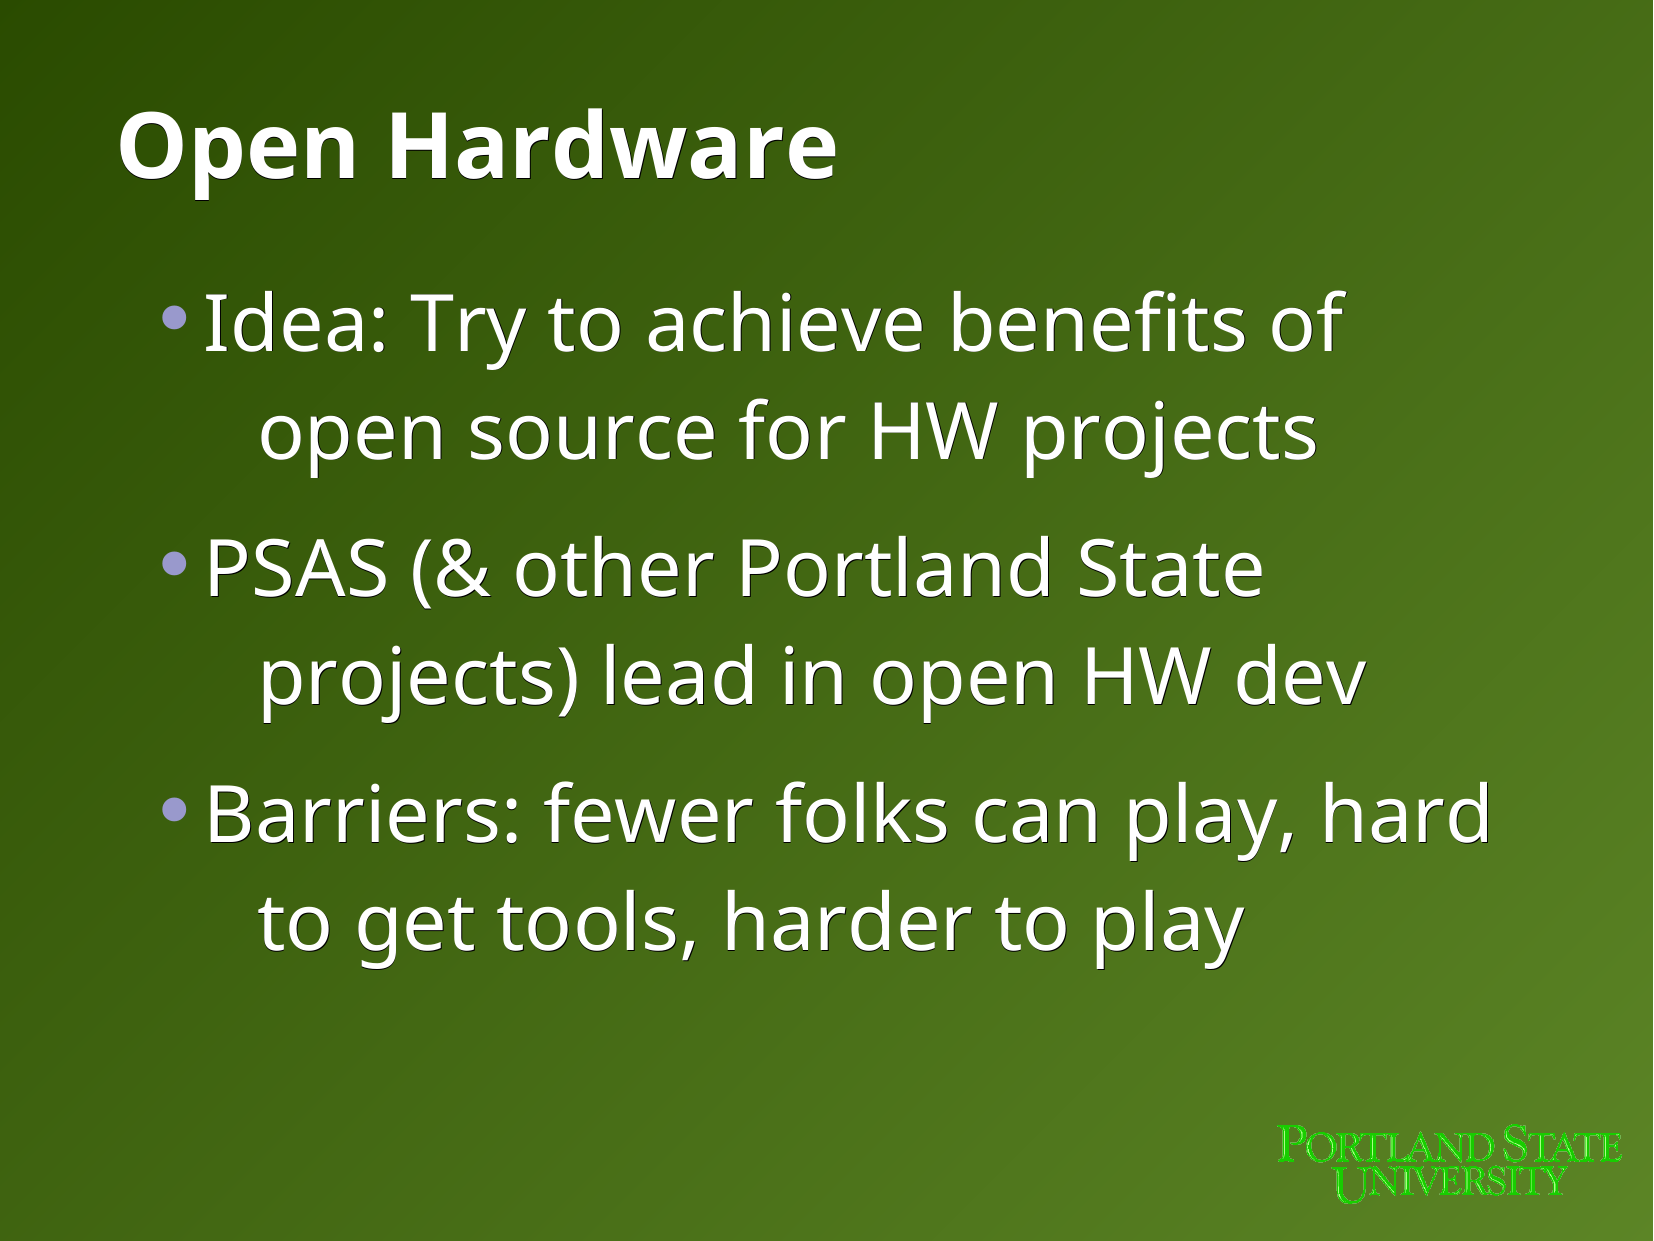

# Open Hardware
Idea: Try to achieve benefits of open source for HW projects
PSAS (& other Portland State projects) lead in open HW dev
Barriers: fewer folks can play, hard to get tools, harder to play